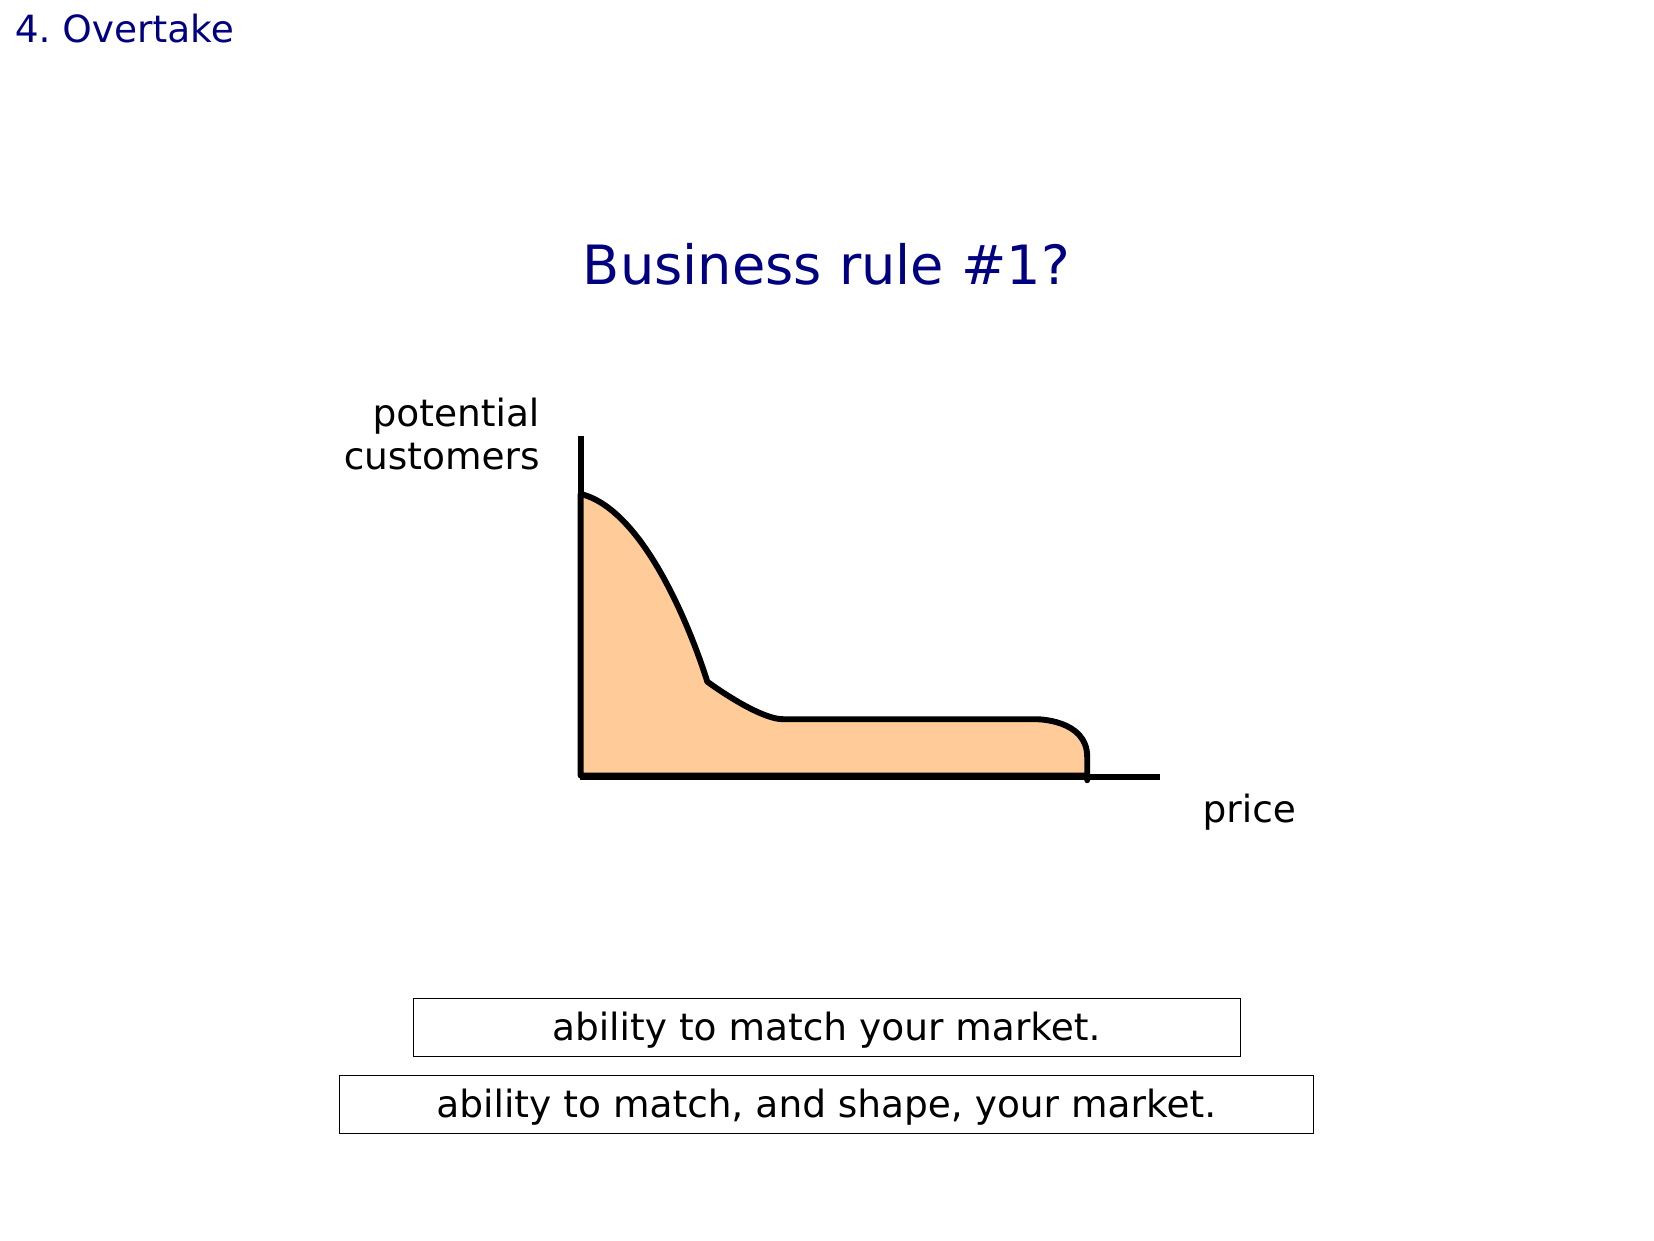

4. Overtake
Business rule #1?
potential customers
price
ability to match your market.
ability to match, and shape, your market.